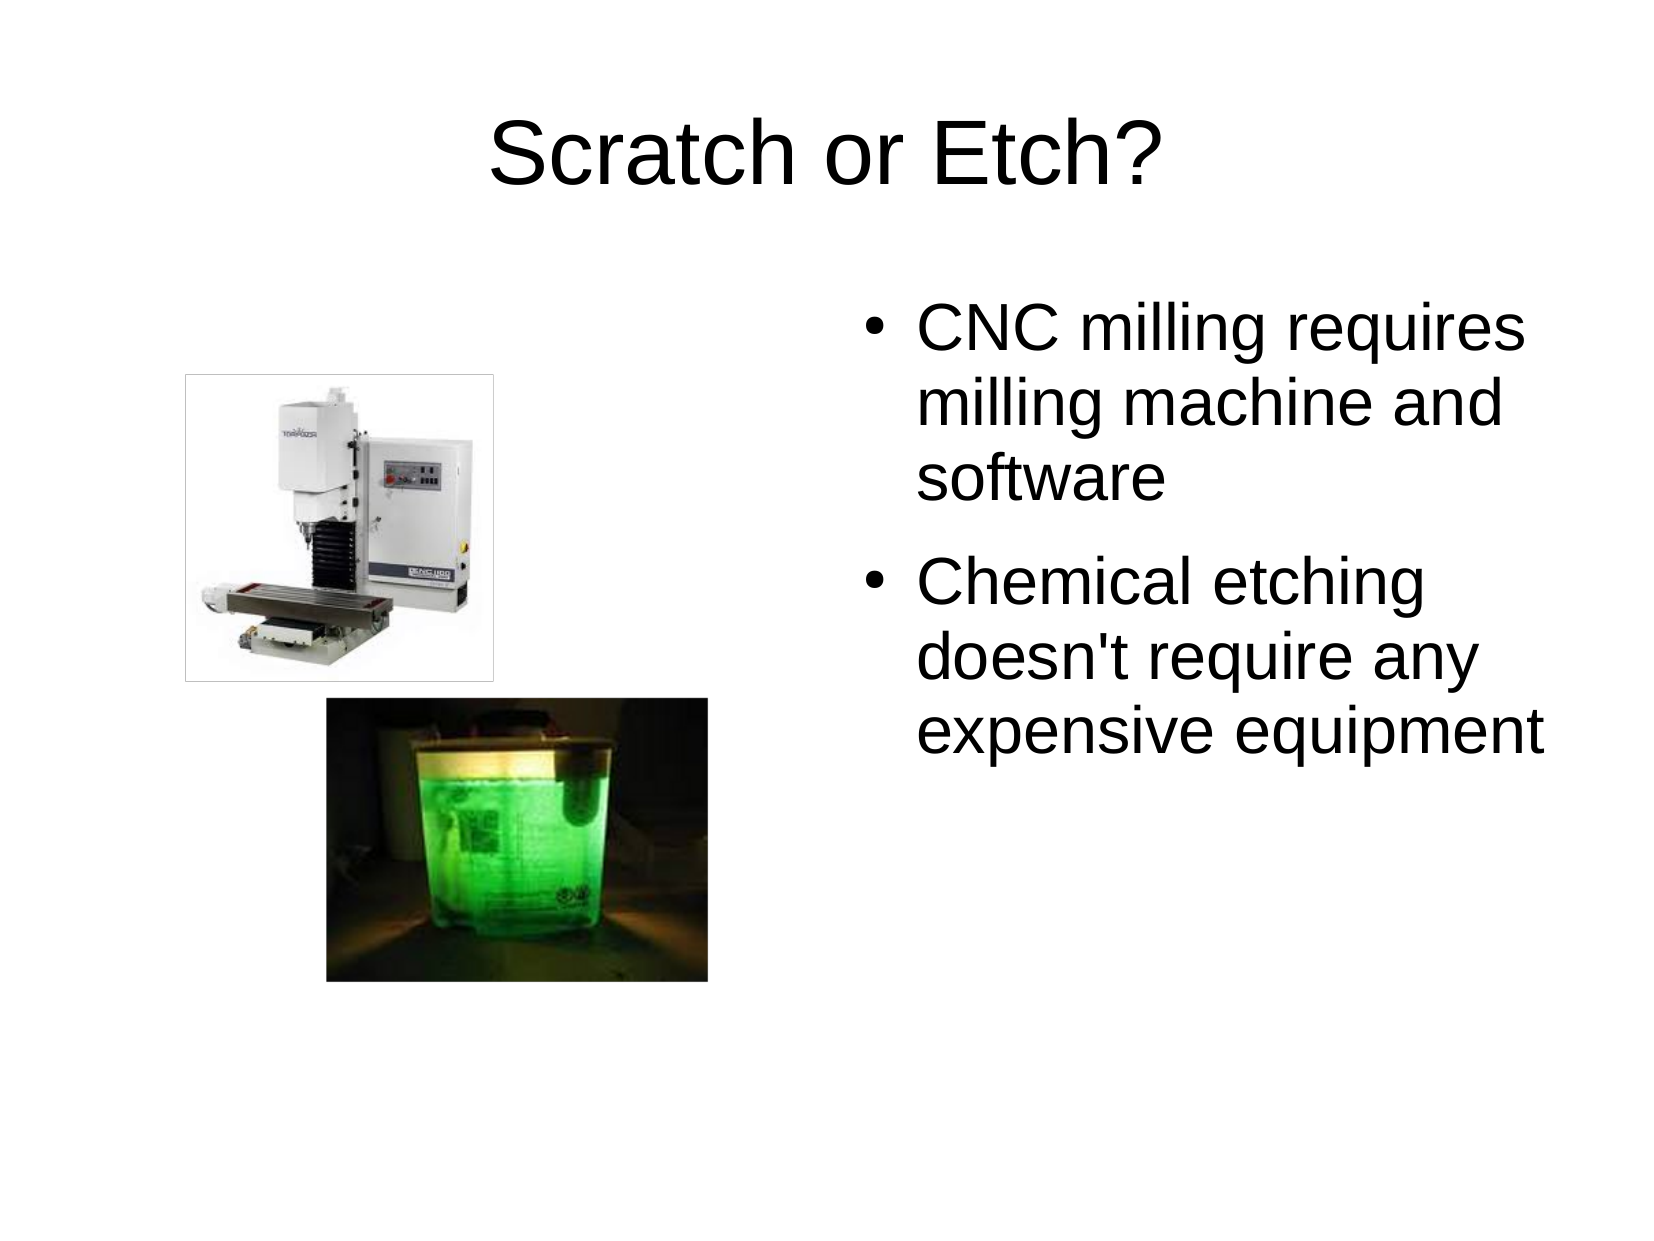

# Scratch or Etch?
CNC milling requires milling machine and software
Chemical etching doesn't require any expensive equipment